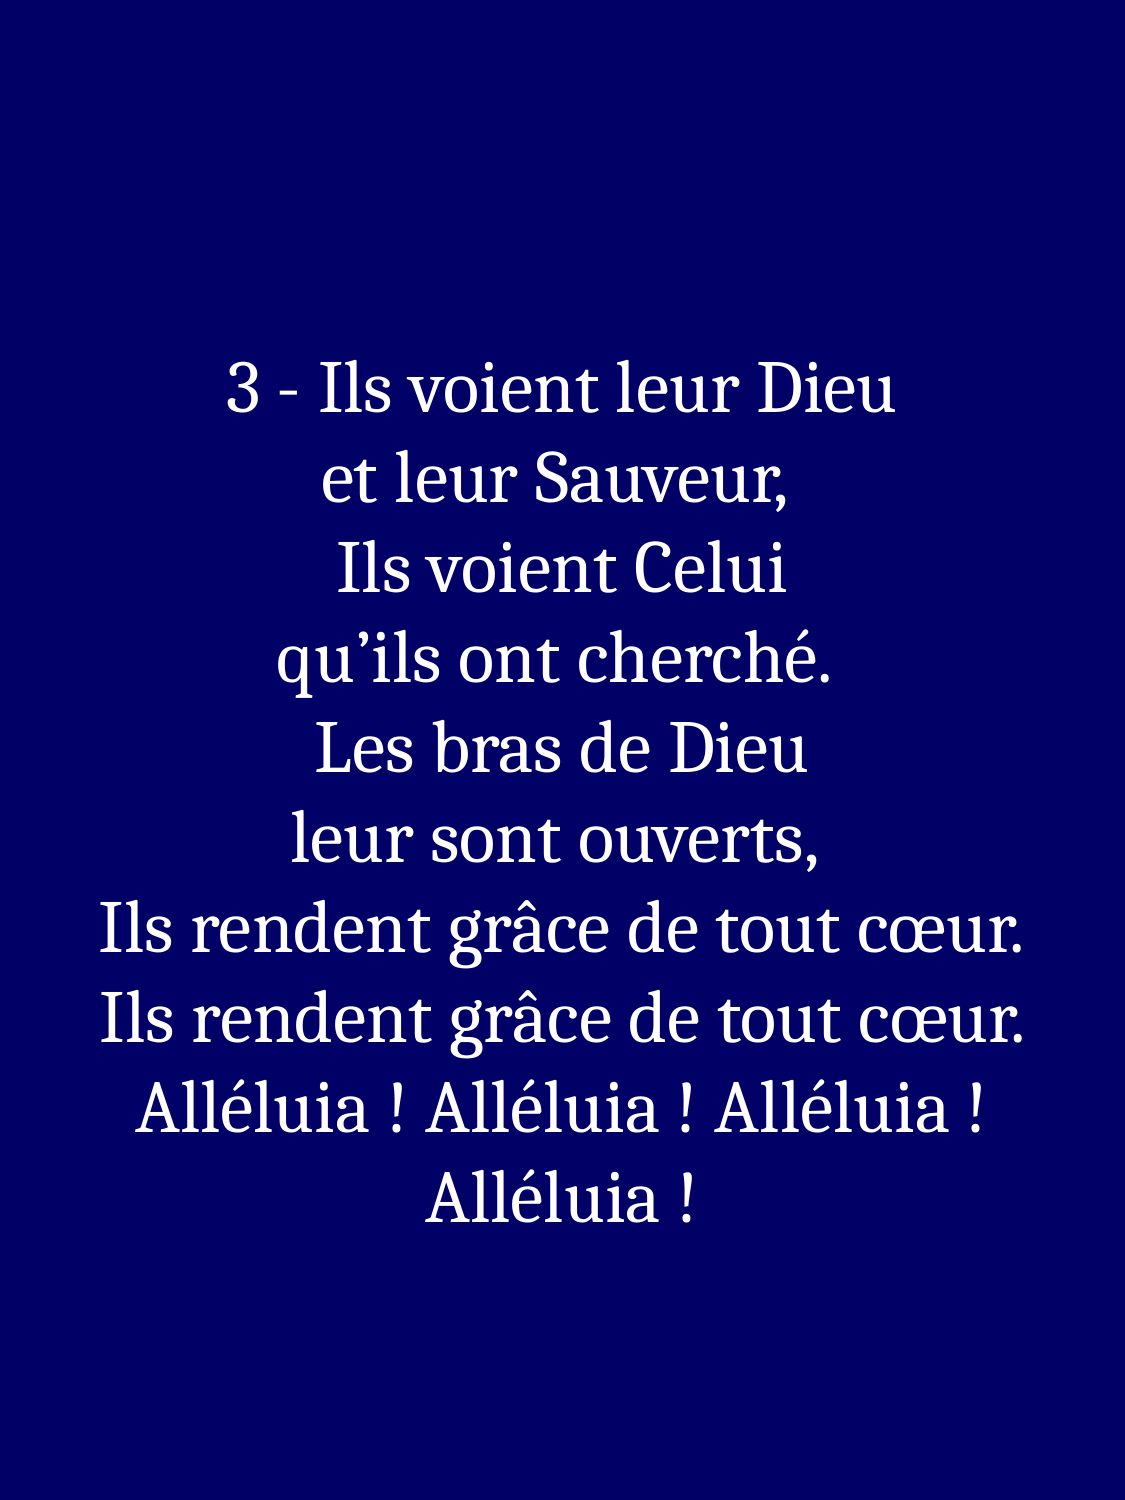

3 - Ils voient leur Dieu
et leur Sauveur,
Ils voient Celui
qu’ils ont cherché.
Les bras de Dieu
leur sont ouverts,
Ils rendent grâce de tout cœur.
Ils rendent grâce de tout cœur. Alléluia ! Alléluia ! Alléluia ! Alléluia !